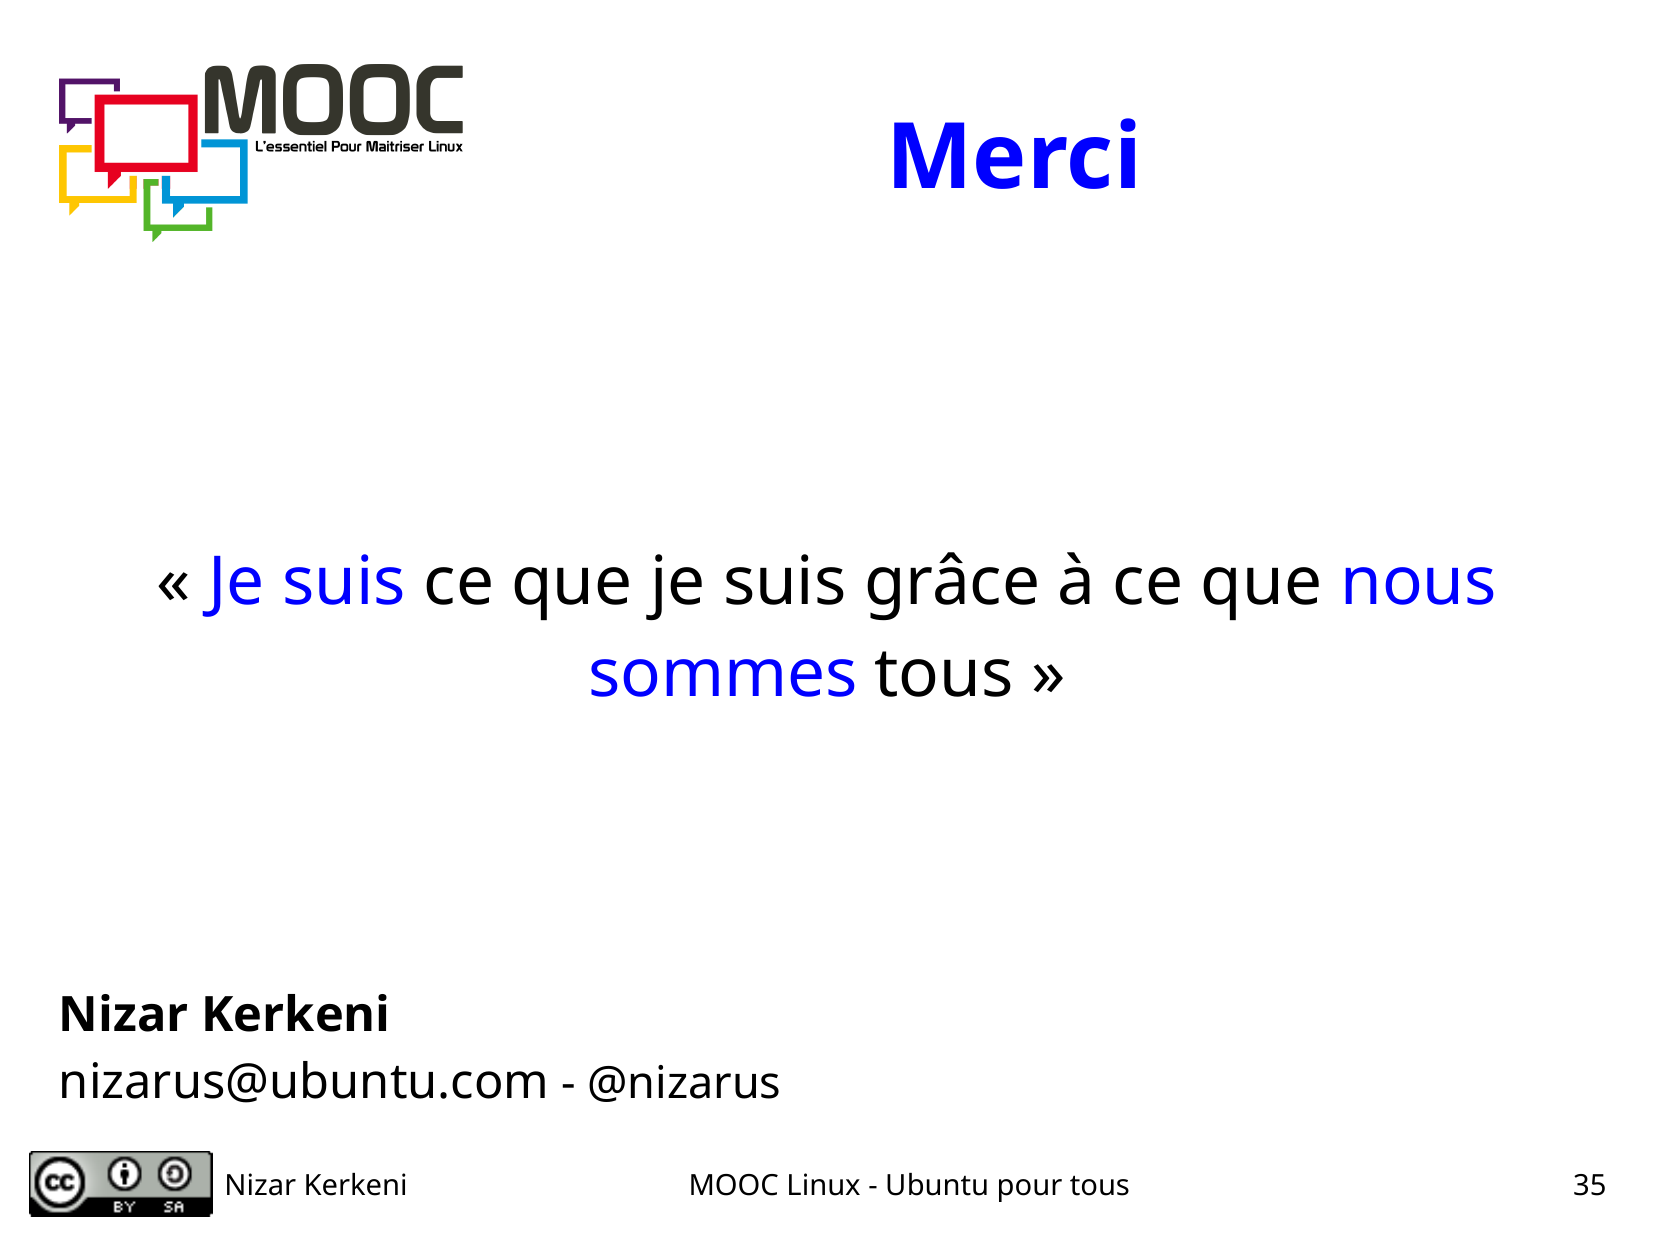

# Merci
« Je suis ce que je suis grâce à ce que nous sommes tous »
Nizar Kerkeni
nizarus@ubuntu.com - @nizarus
MOOC Linux - Ubuntu pour tous
35